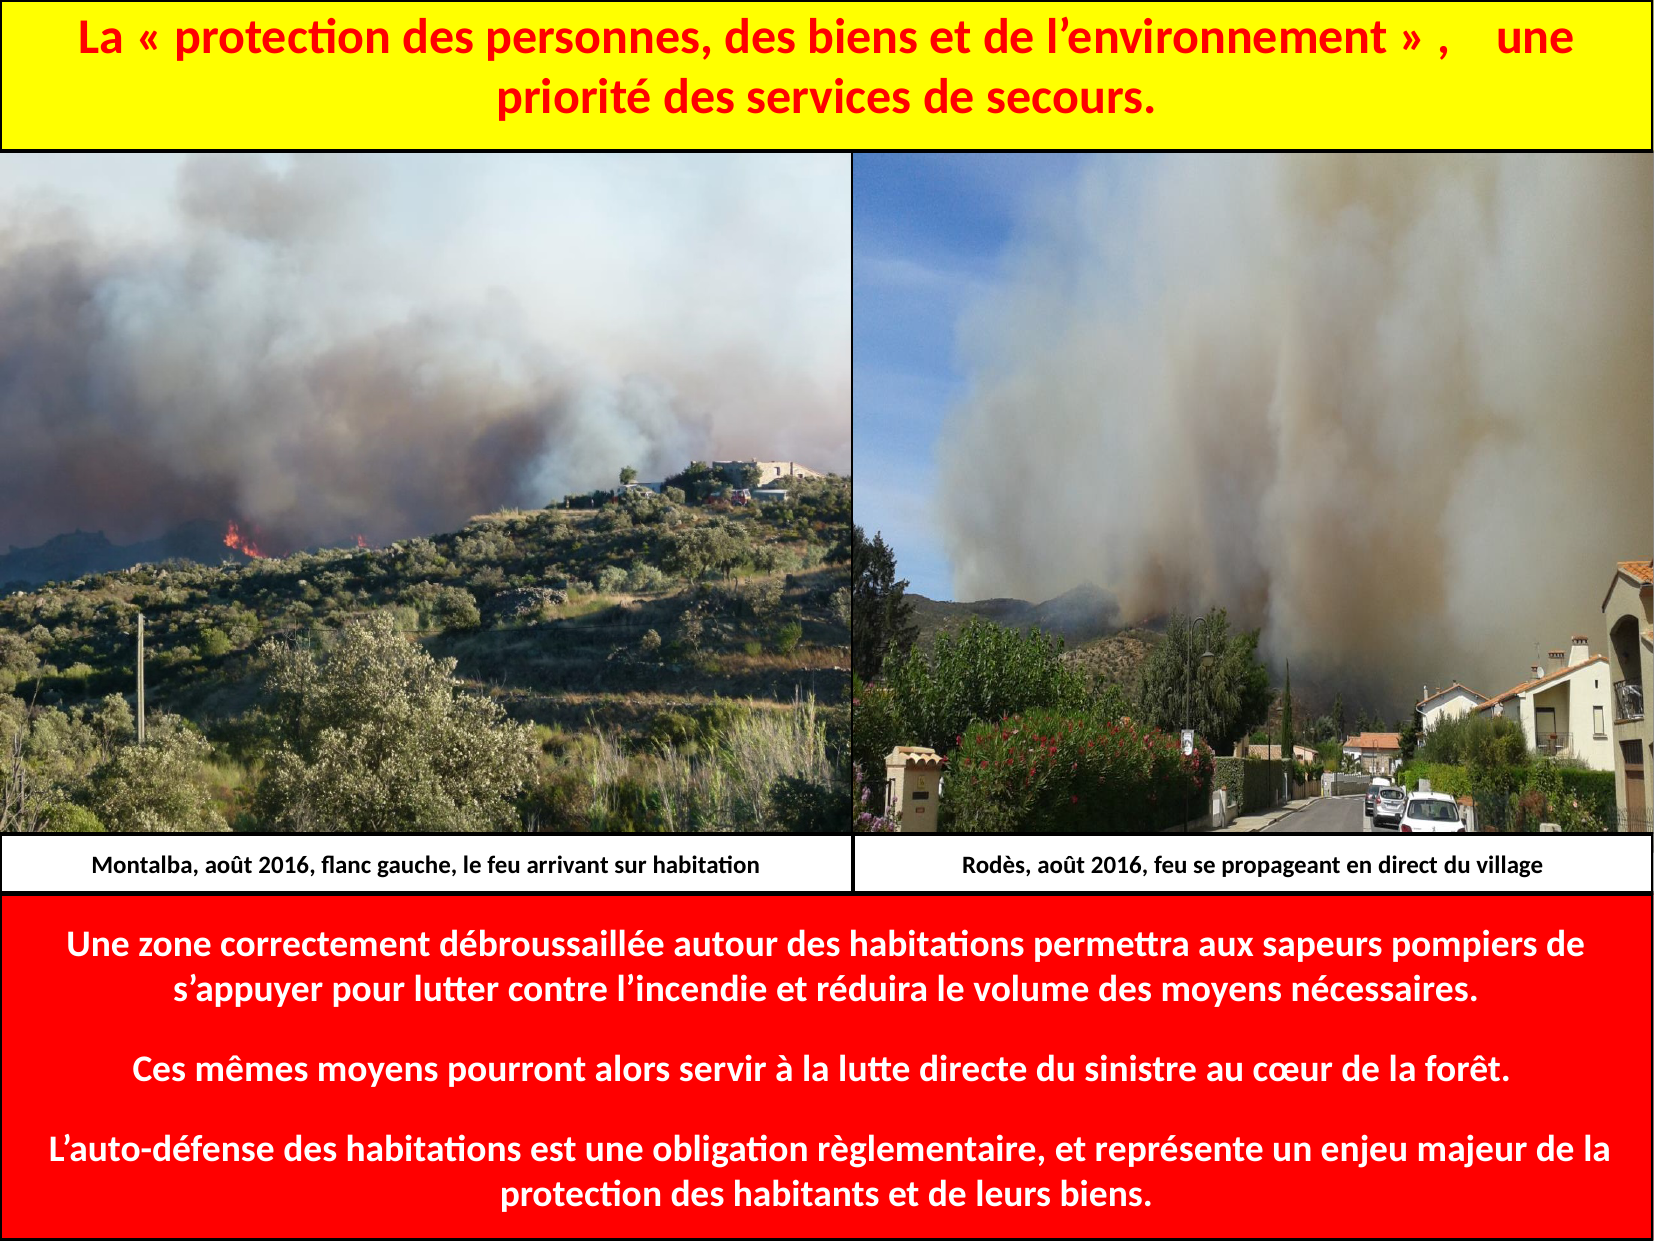

La « protection des personnes, des biens et de l’environnement » , une priorité des services de secours.
#
Montalba, août 2016, flanc gauche, le feu arrivant sur habitation
Rodès, août 2016, feu se propageant en direct du village
Une zone correctement débroussaillée autour des habitations permettra aux sapeurs pompiers de s’appuyer pour lutter contre l’incendie et réduira le volume des moyens nécessaires.
Ces mêmes moyens pourront alors servir à la lutte directe du sinistre au cœur de la forêt.
 L’auto-défense des habitations est une obligation règlementaire, et représente un enjeu majeur de la protection des habitants et de leurs biens.